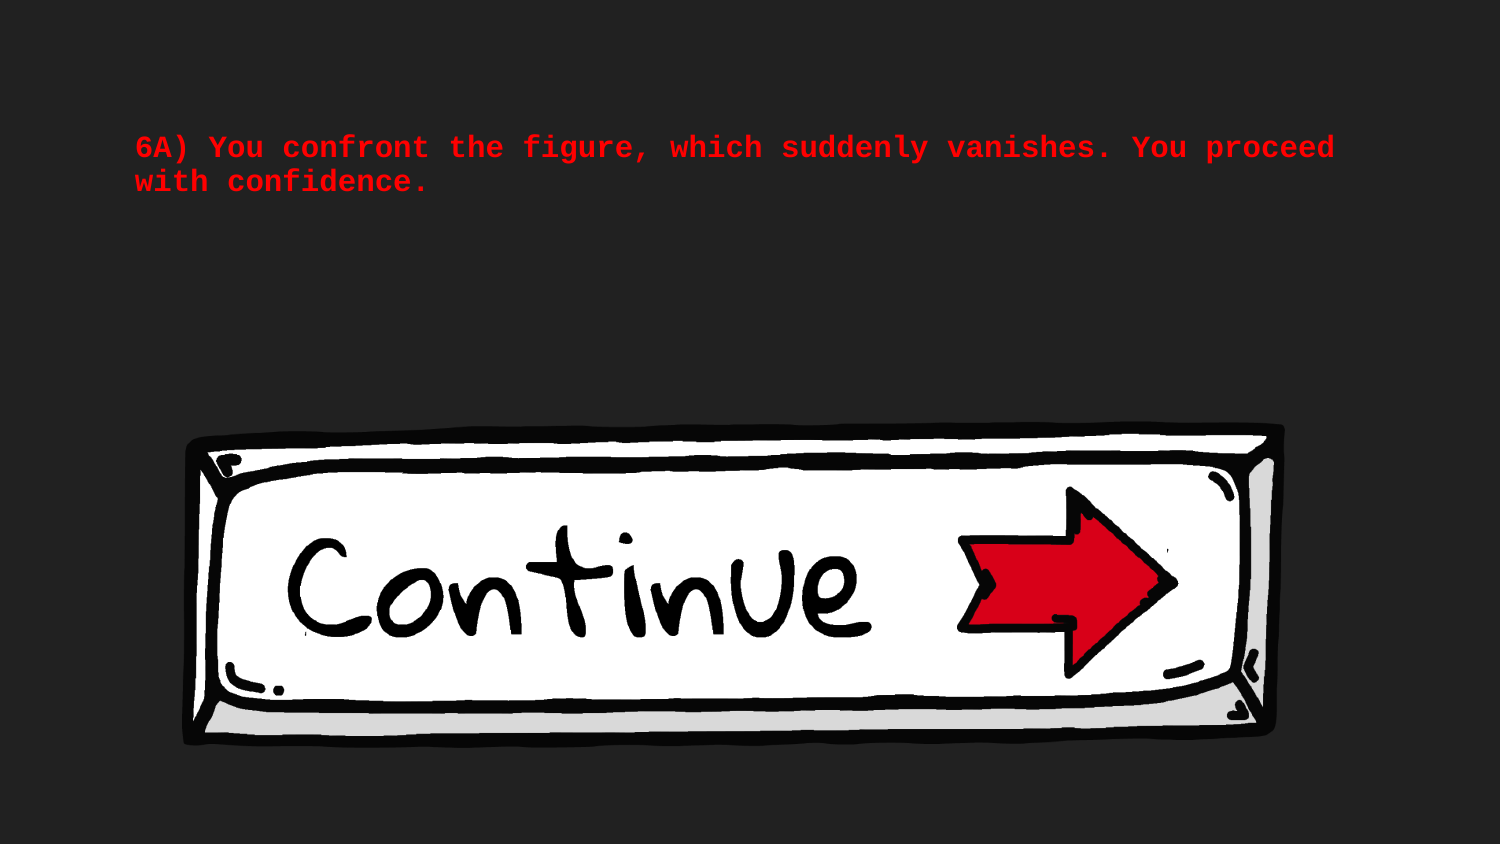

# 6A) You confront the figure, which suddenly vanishes. You proceed with confidence.